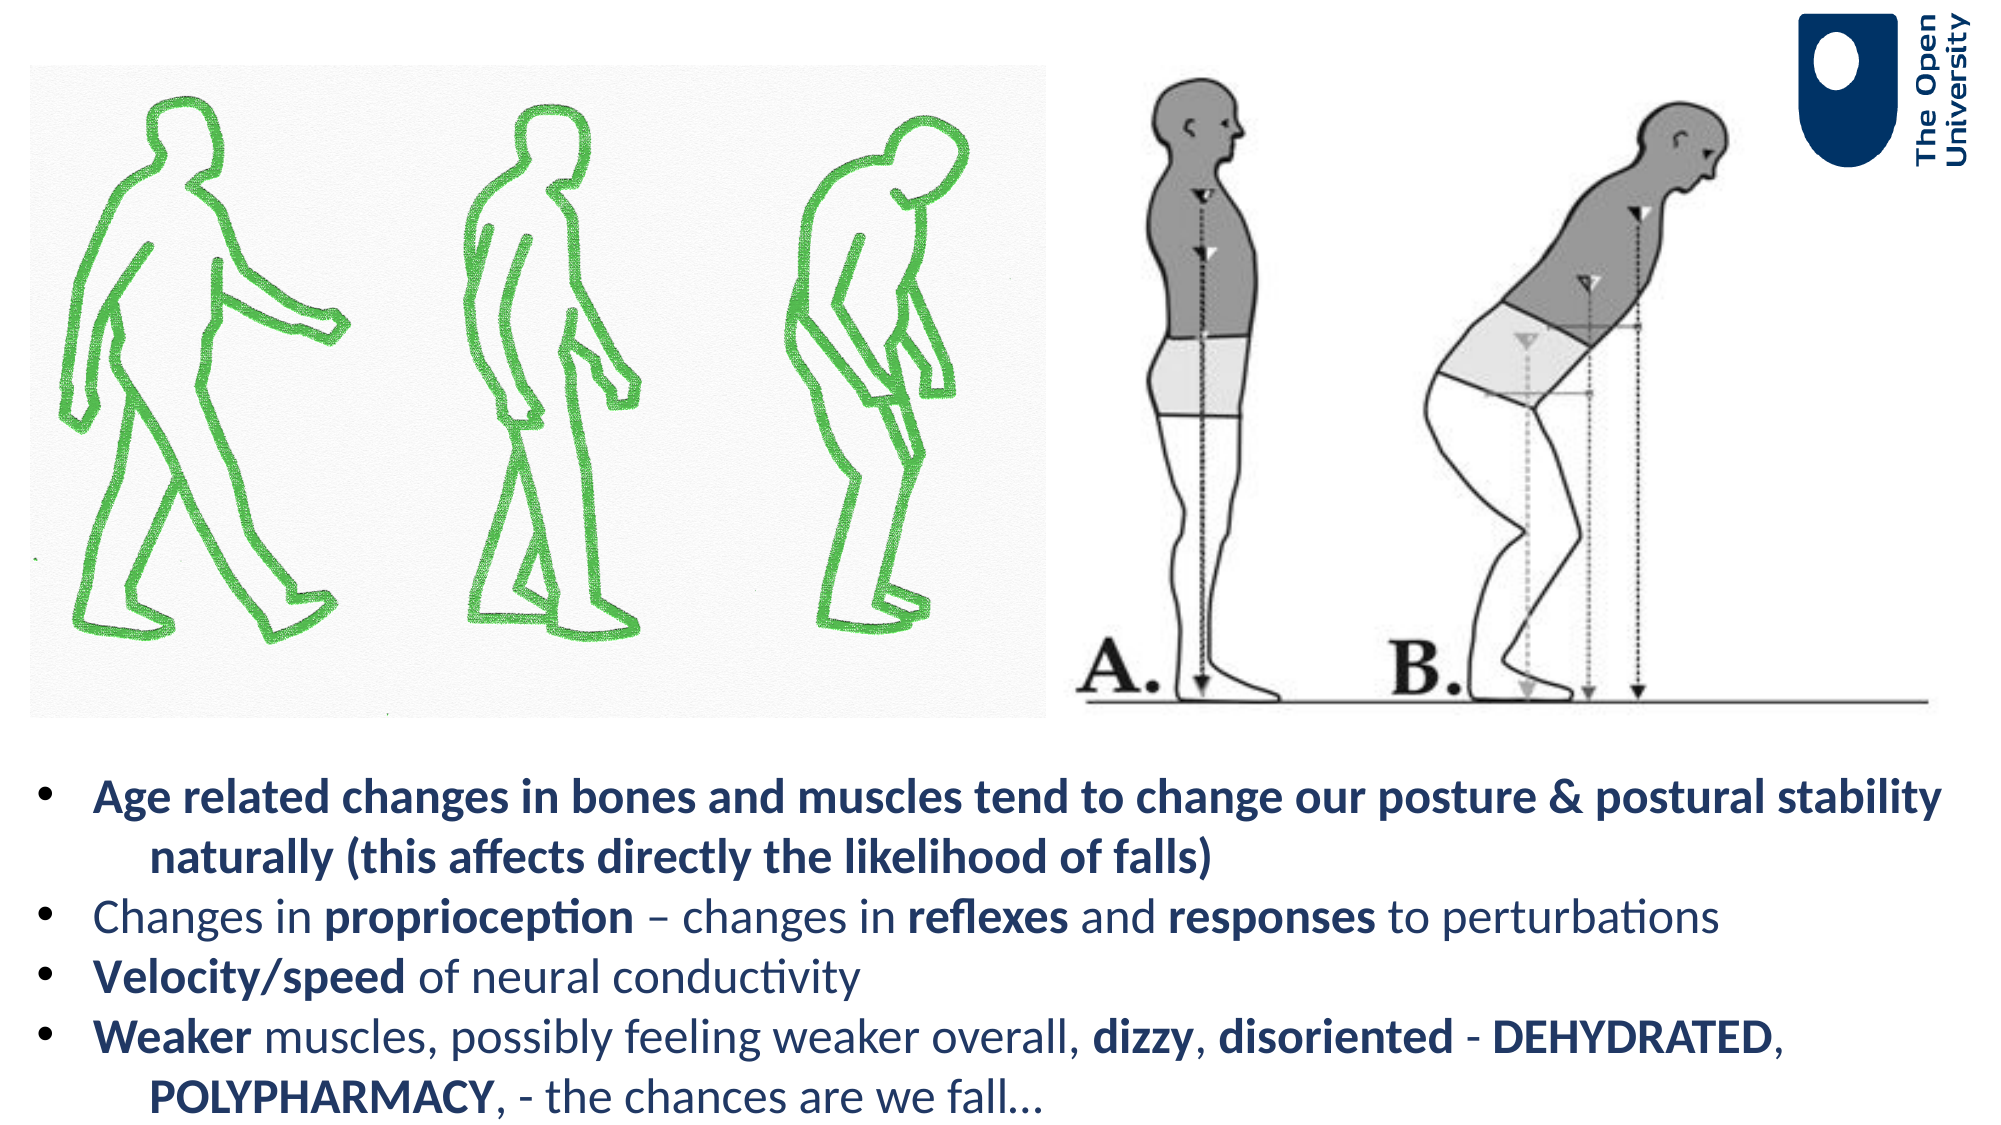

Age related changes in bones and muscles tend to change our posture & postural stability naturally (this affects directly the likelihood of falls)
Changes in proprioception – changes in reflexes and responses to perturbations
Velocity/speed of neural conductivity
Weaker muscles, possibly feeling weaker overall, dizzy, disoriented - DEHYDRATED, POLYPHARMACY, - the chances are we fall…